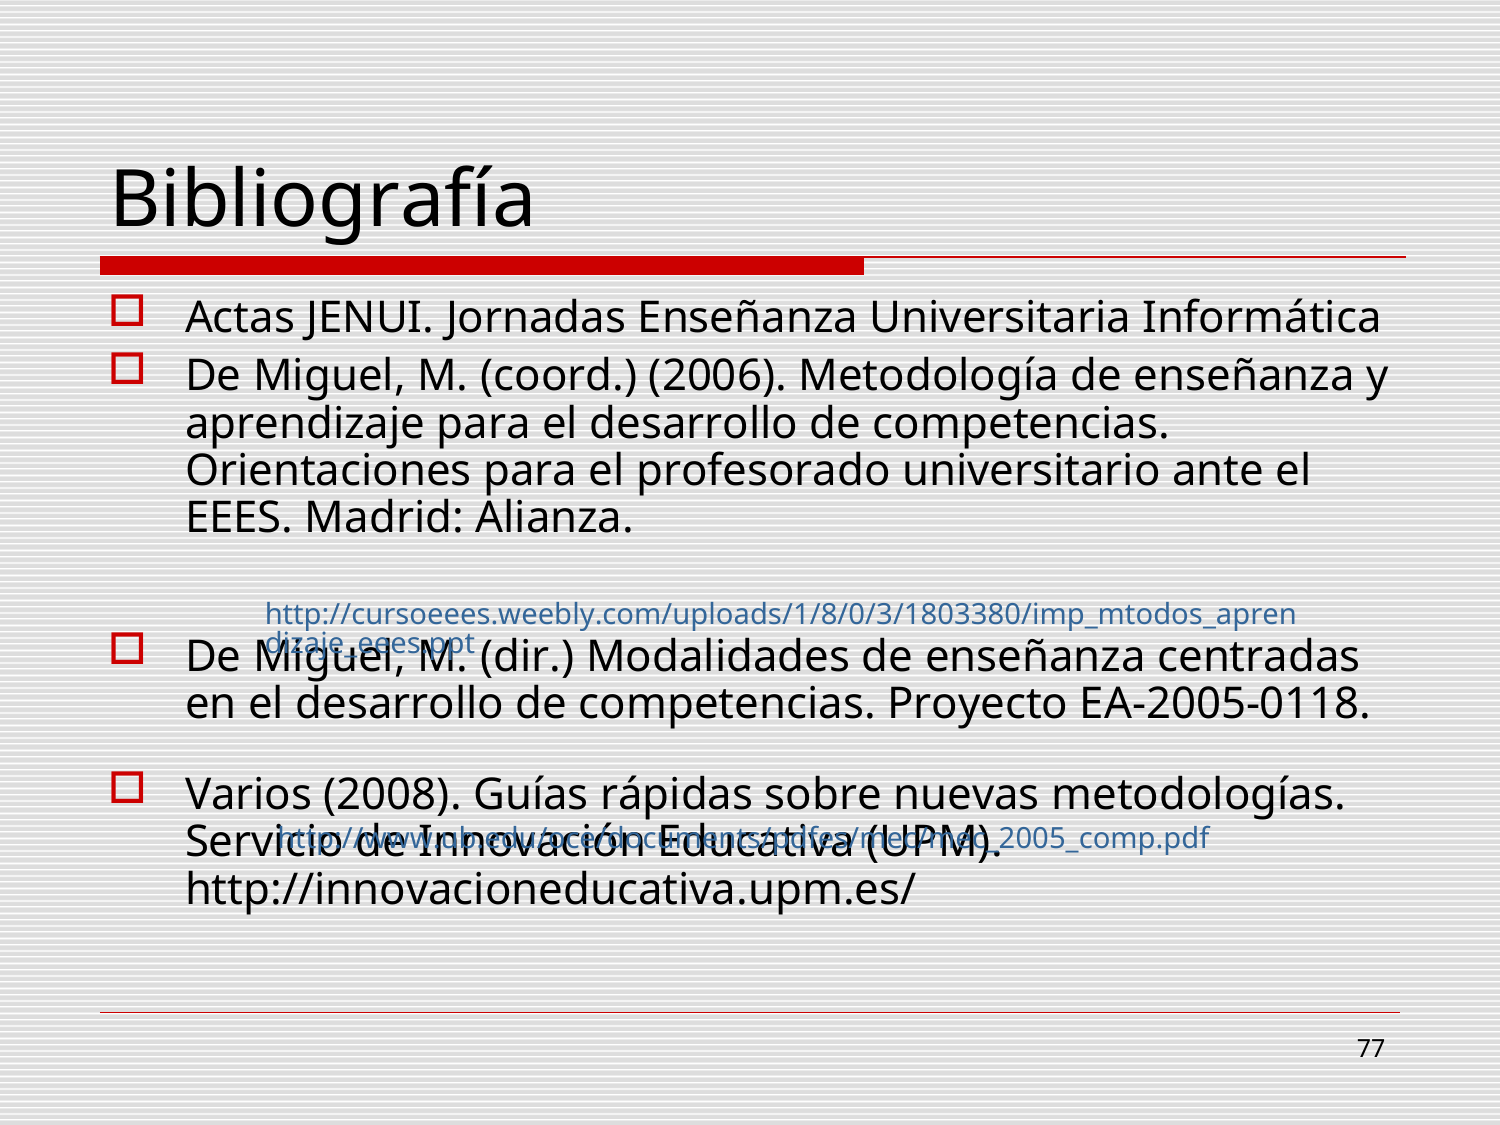

# Bibliografía
Actas JENUI. Jornadas Enseñanza Universitaria Informática
De Miguel, M. (coord.) (2006). Metodología de enseñanza y aprendizaje para el desarrollo de competencias. Orientaciones para el profesorado universitario ante el EEES. Madrid: Alianza.
De Miguel, M. (dir.) Modalidades de enseñanza centradas en el desarrollo de competencias. Proyecto EA-2005-0118.
Varios (2008). Guías rápidas sobre nuevas metodologías. Servicio de Innovación Educativa (UPM). http://innovacioneducativa.upm.es/
http://cursoeees.weebly.com/uploads/1/8/0/3/1803380/imp_mtodos_aprendizaje_eees.ppt
http://www.ub.edu/oce/documents/pdfes/mec/mec_2005_comp.pdf